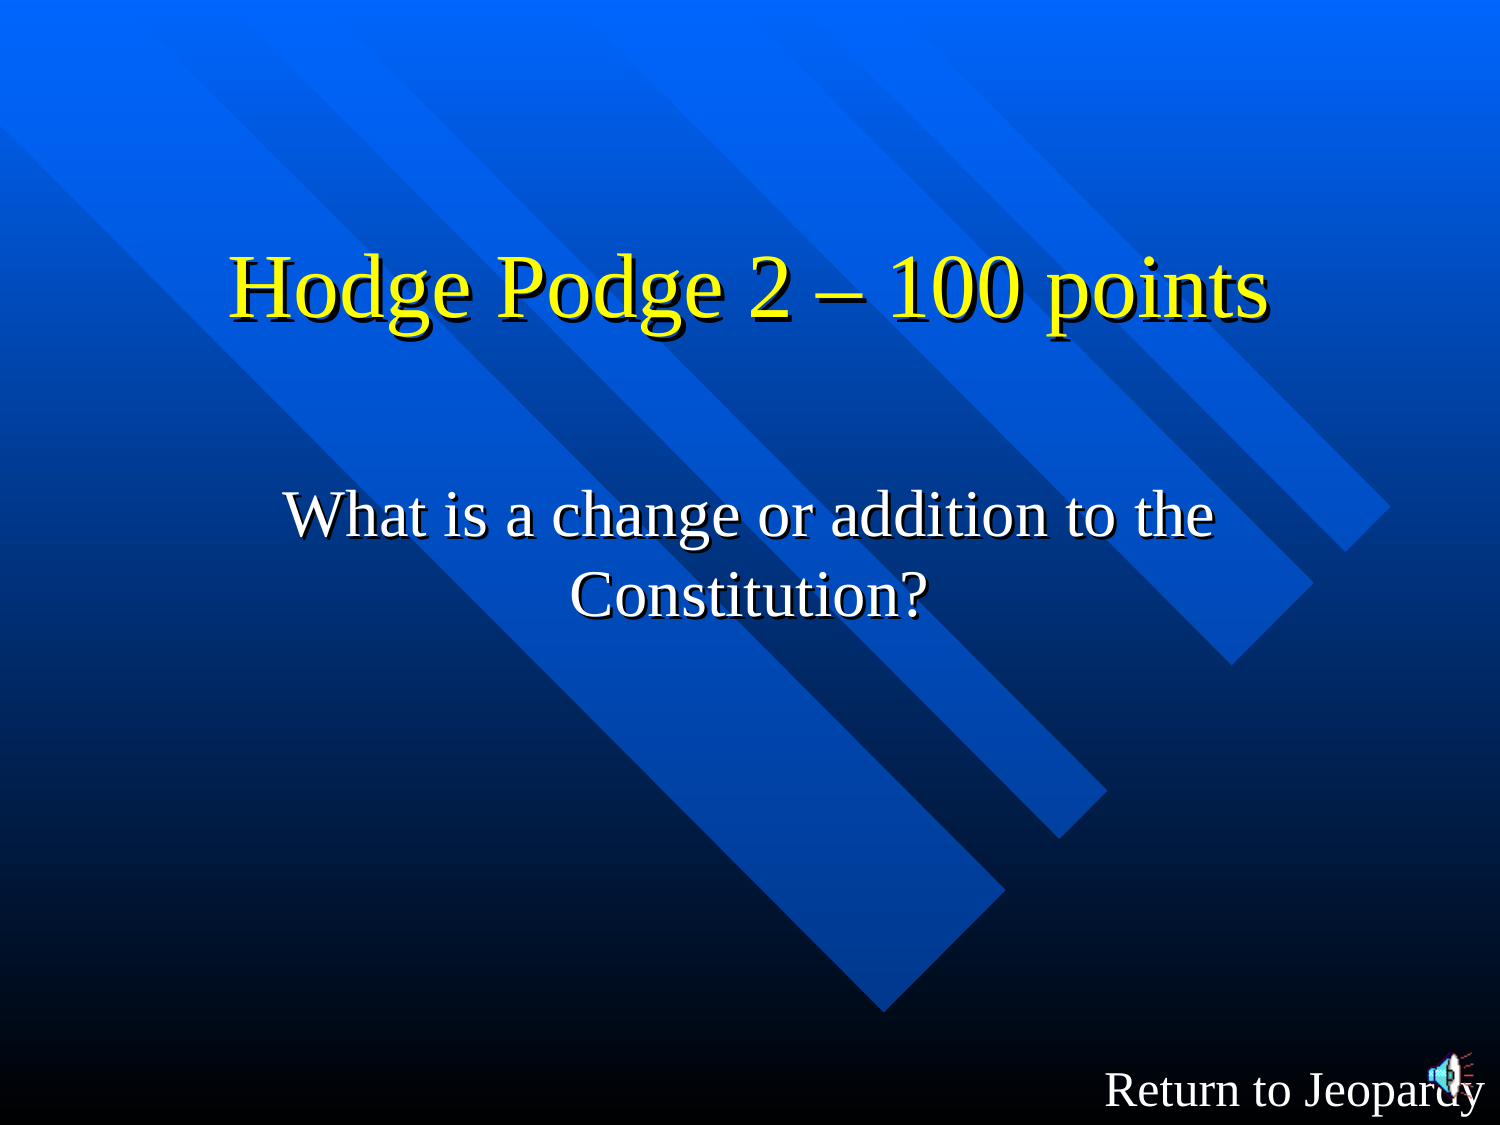

# Hodge Podge 2 – 100 points
What is a change or addition to the Constitution?
Return to Jeopardy